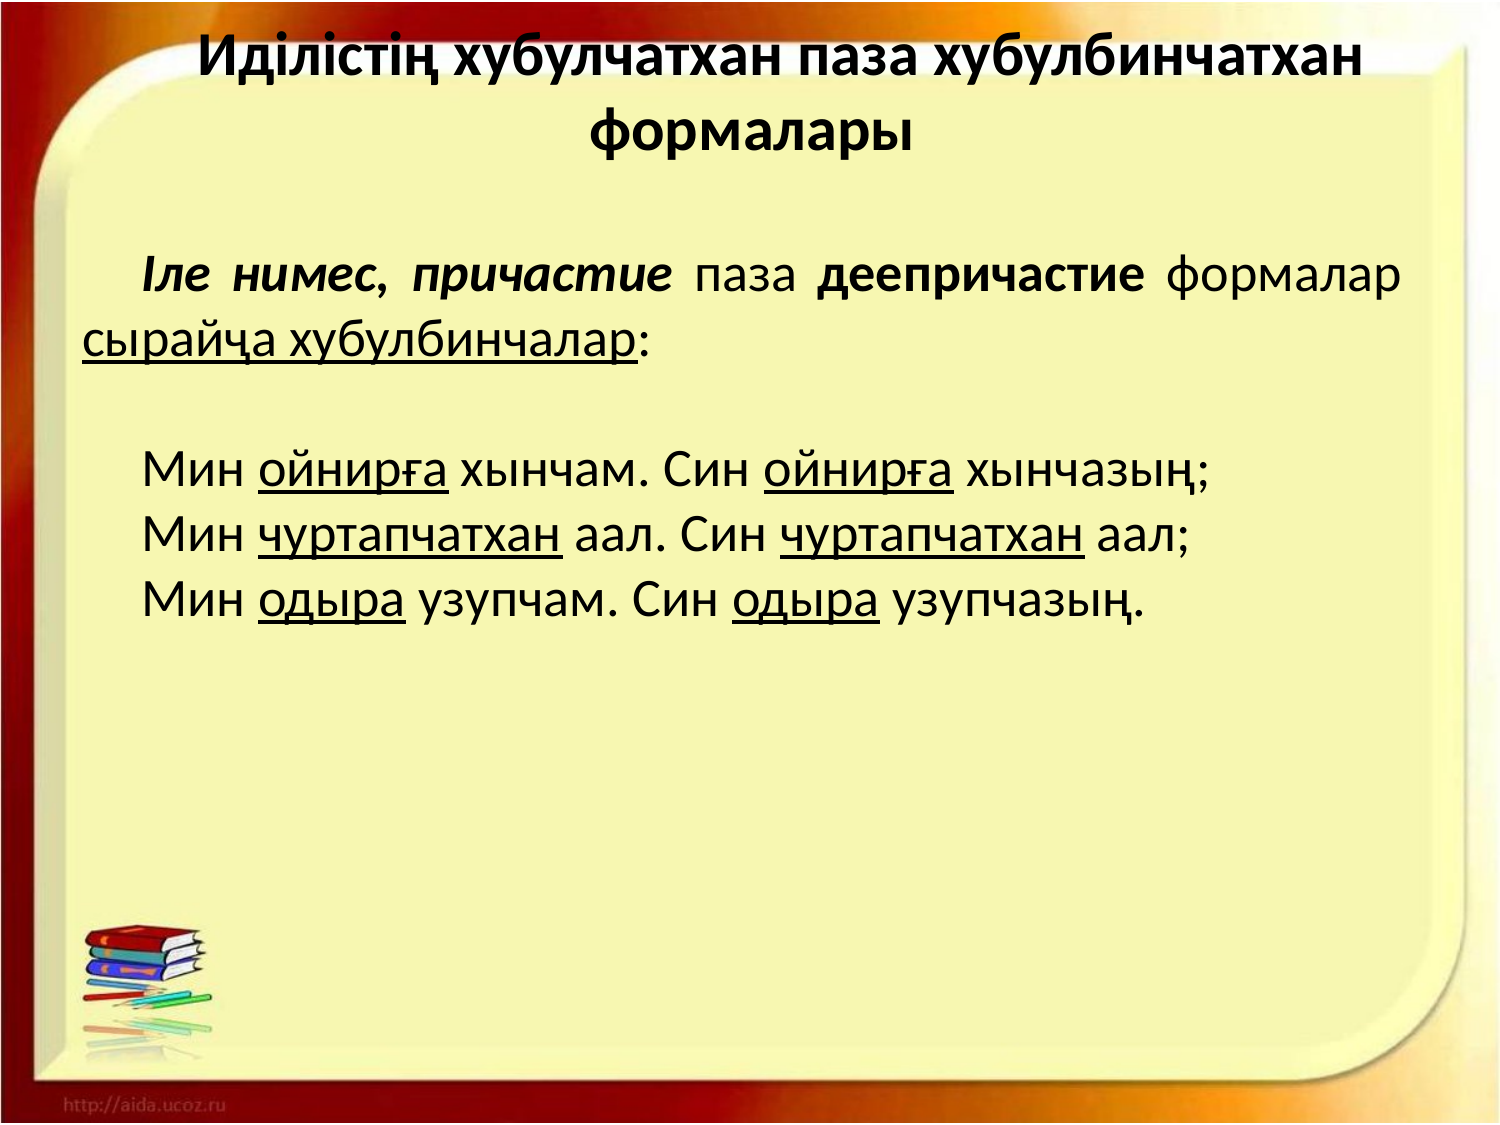

# Иділістің хубулчатхан паза хубулбинчатхан формалары
Іле нимес, причастие паза деепричастие формалар сырайҷа хубулбинчалар:
Мин ойнирға хынчам. Син ойнирға хынчазың;
Мин чуртапчатхан аал. Син чуртапчатхан аал;
Мин одыра узупчам. Син одыра узупчазың.